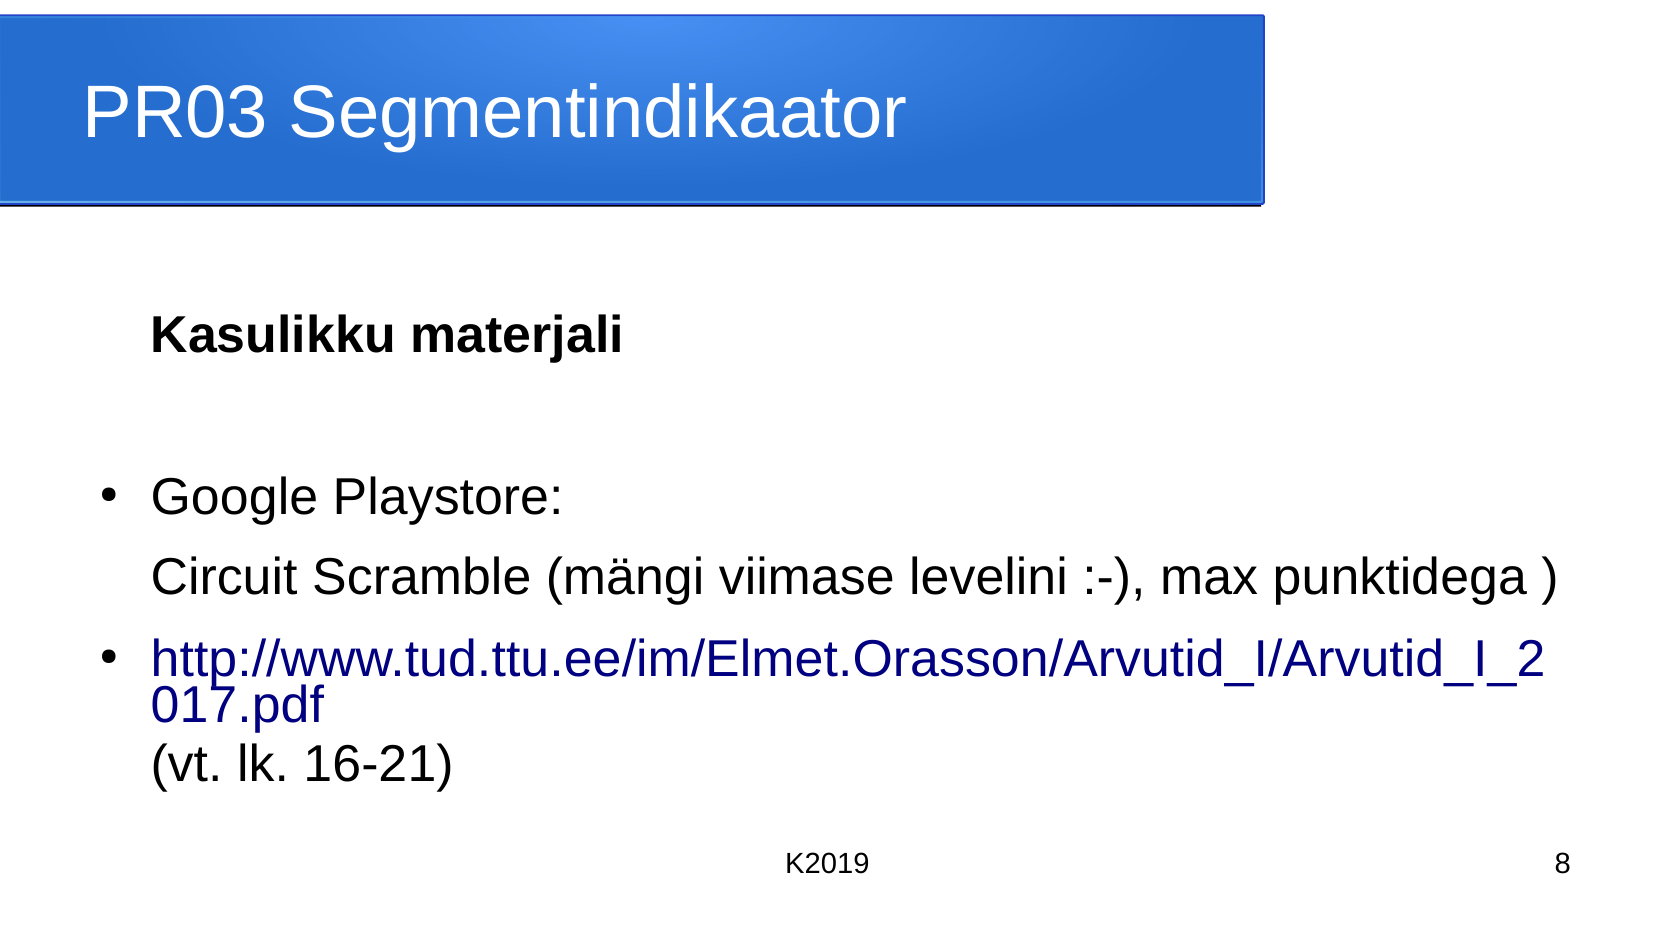

# PR03 Segmentindikaator
Kasulikku materjali
Google Playstore:
Circuit Scramble (mängi viimase levelini :-), max punktidega )
http://www.tud.ttu.ee/im/Elmet.Orasson/Arvutid_I/Arvutid_I_2017.pdf(vt. lk. 16-21)
K2019
8